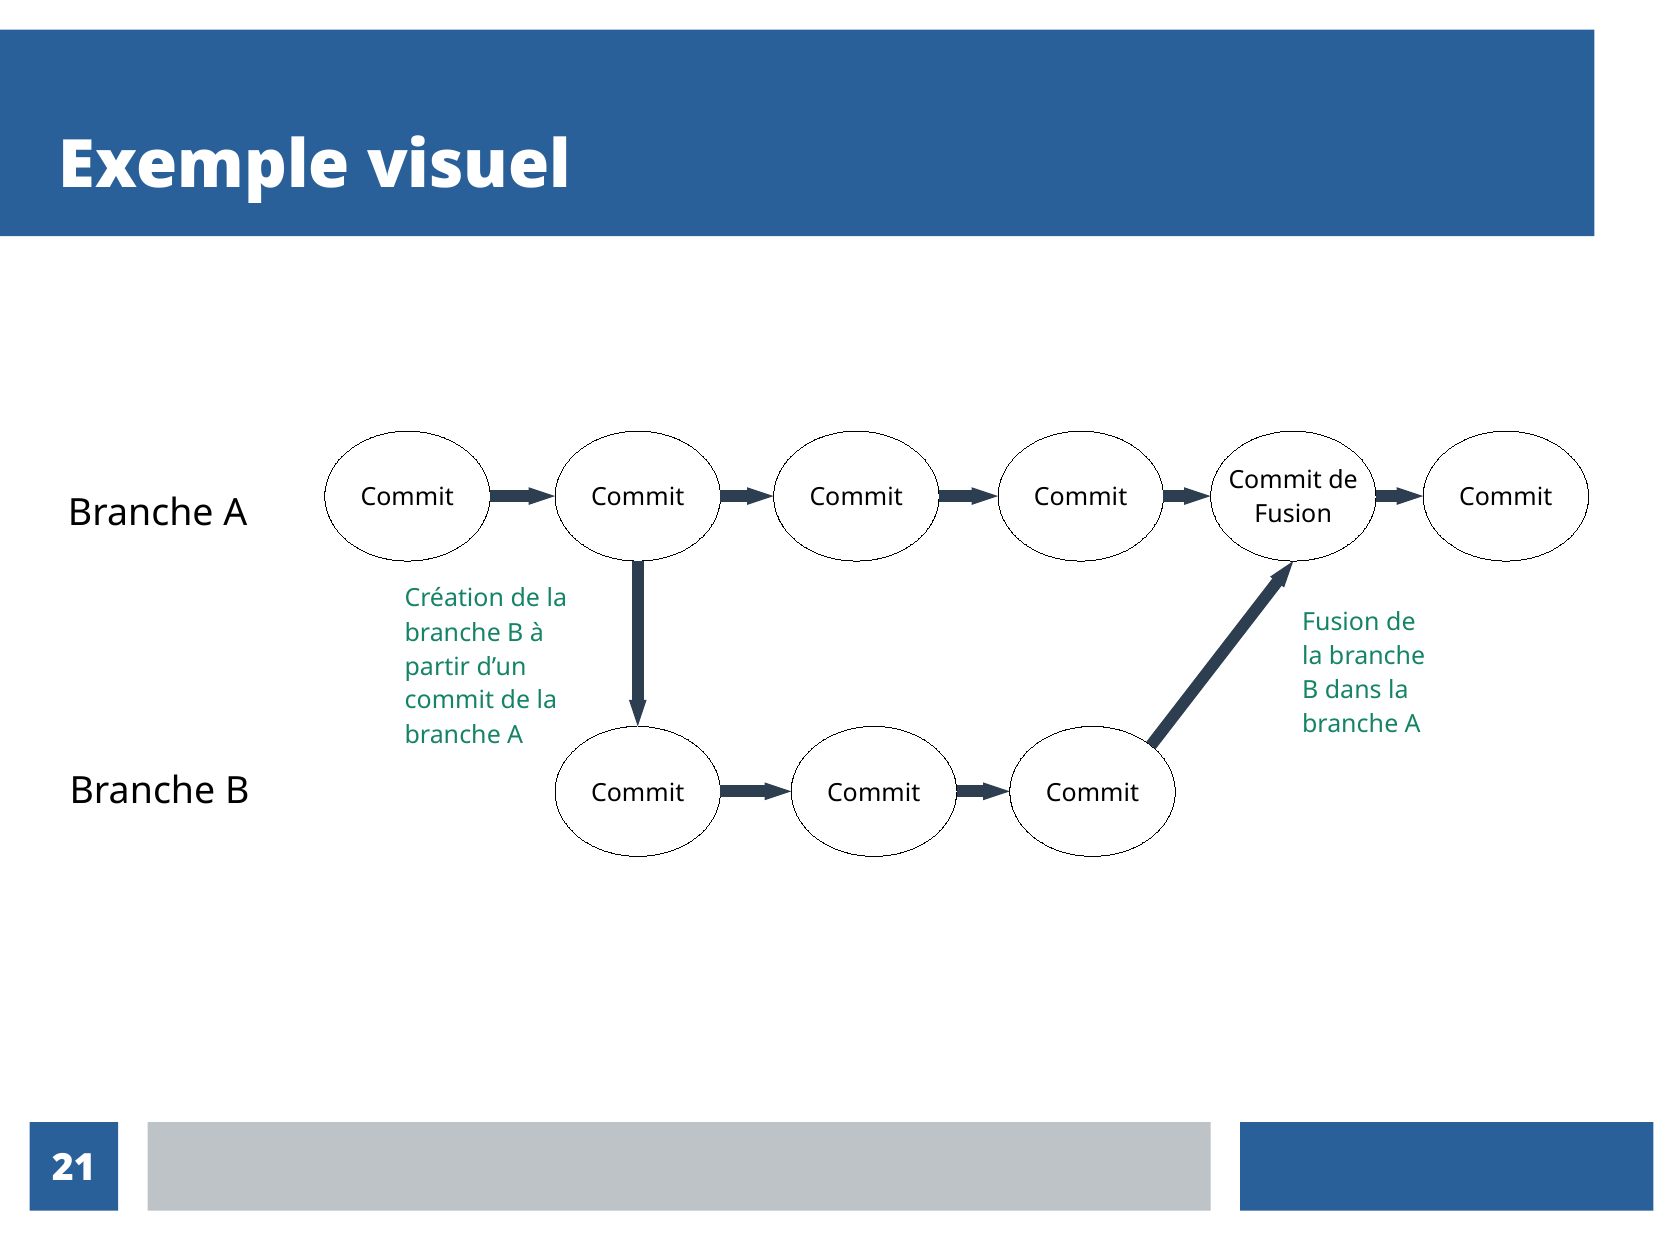

# Exemple visuel
Commit
Commit
Commit 3
Commit
Commit
Commit de
Fusion
Commit
Branche A
Création de la branche B à partir d’un commit de la branche A
Fusion de la branche B dans la branche A
Commit
Commit
Commit 3
Commit
Branche B
21